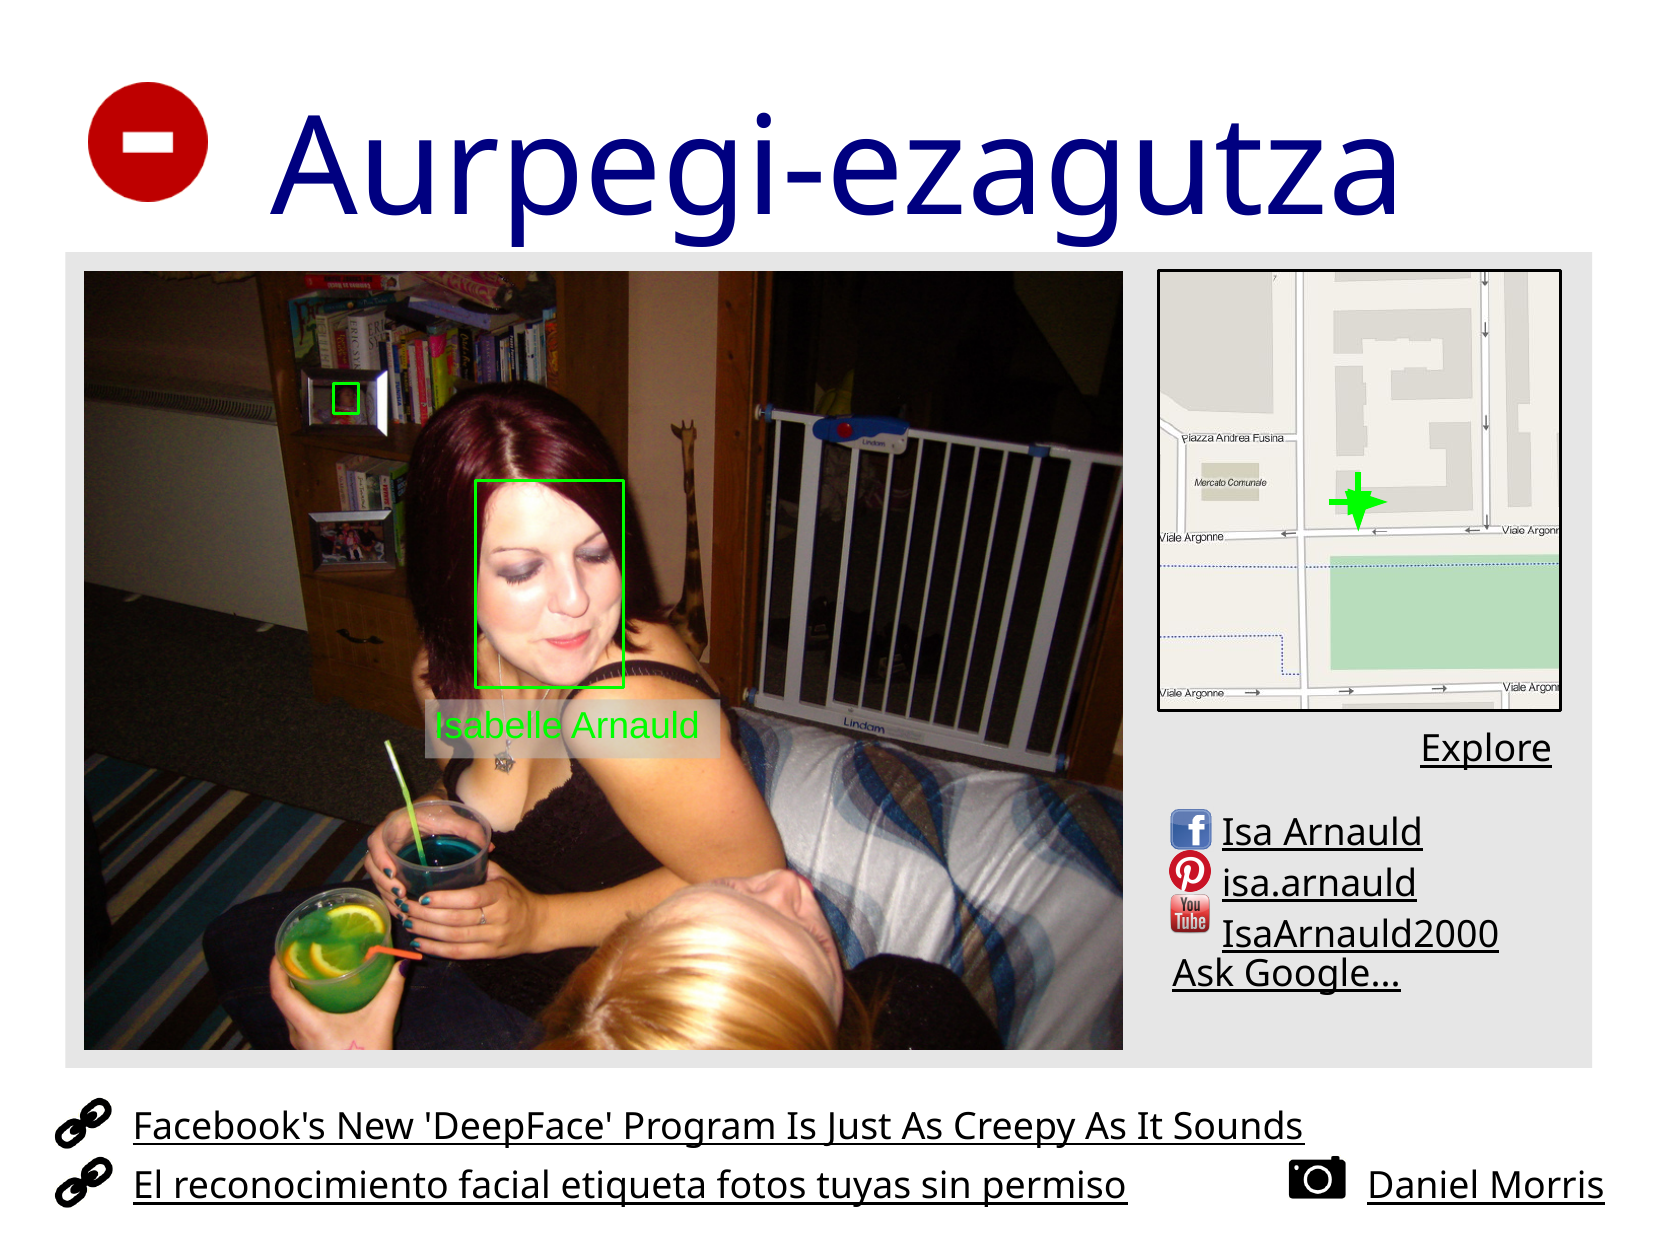

Aurpegi-ezagutza
Isabelle Arnauld
Explore
Isa Arnauld
isa.arnauld
IsaArnauld2000
Ask Google...
Facebook's New 'DeepFace' Program Is Just As Creepy As It Sounds
Daniel Morris
El reconocimiento facial etiqueta fotos tuyas sin permiso